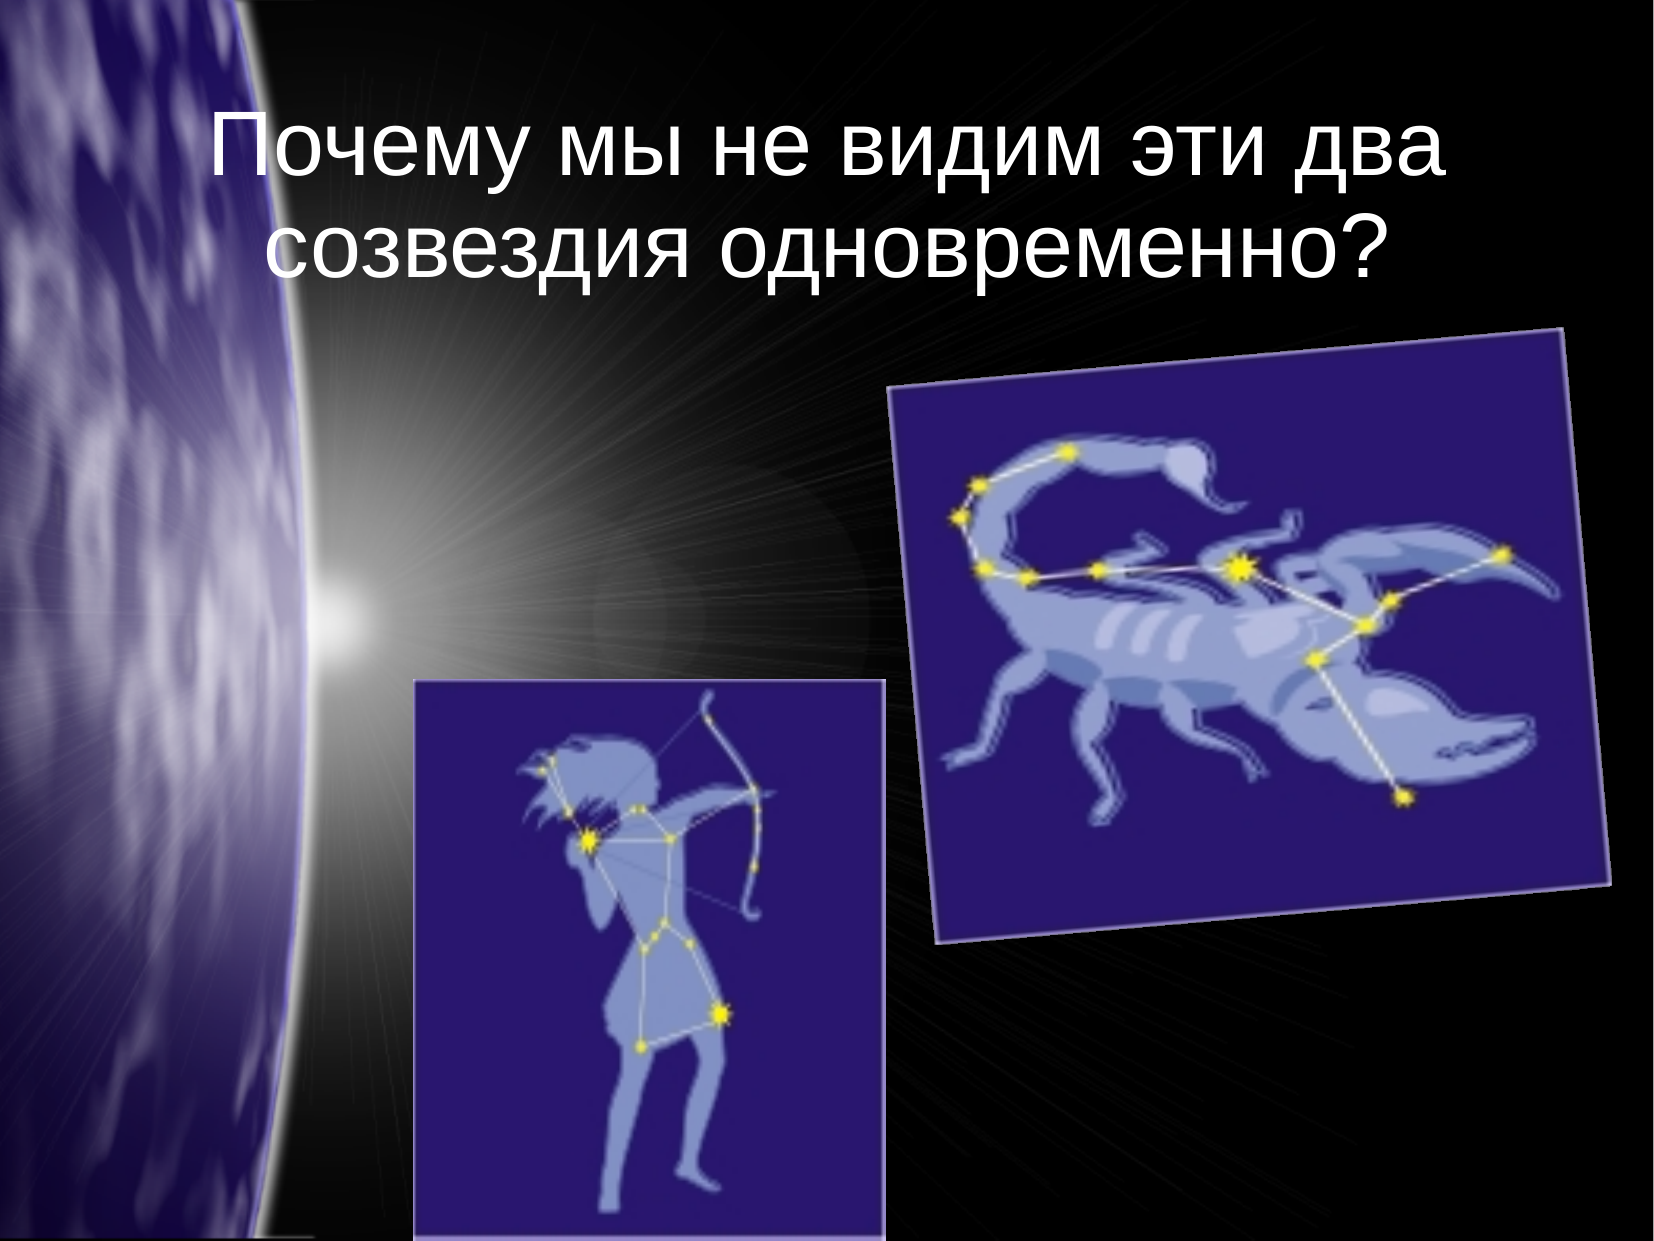

# Почему мы не видим эти два созвездия одновременно?